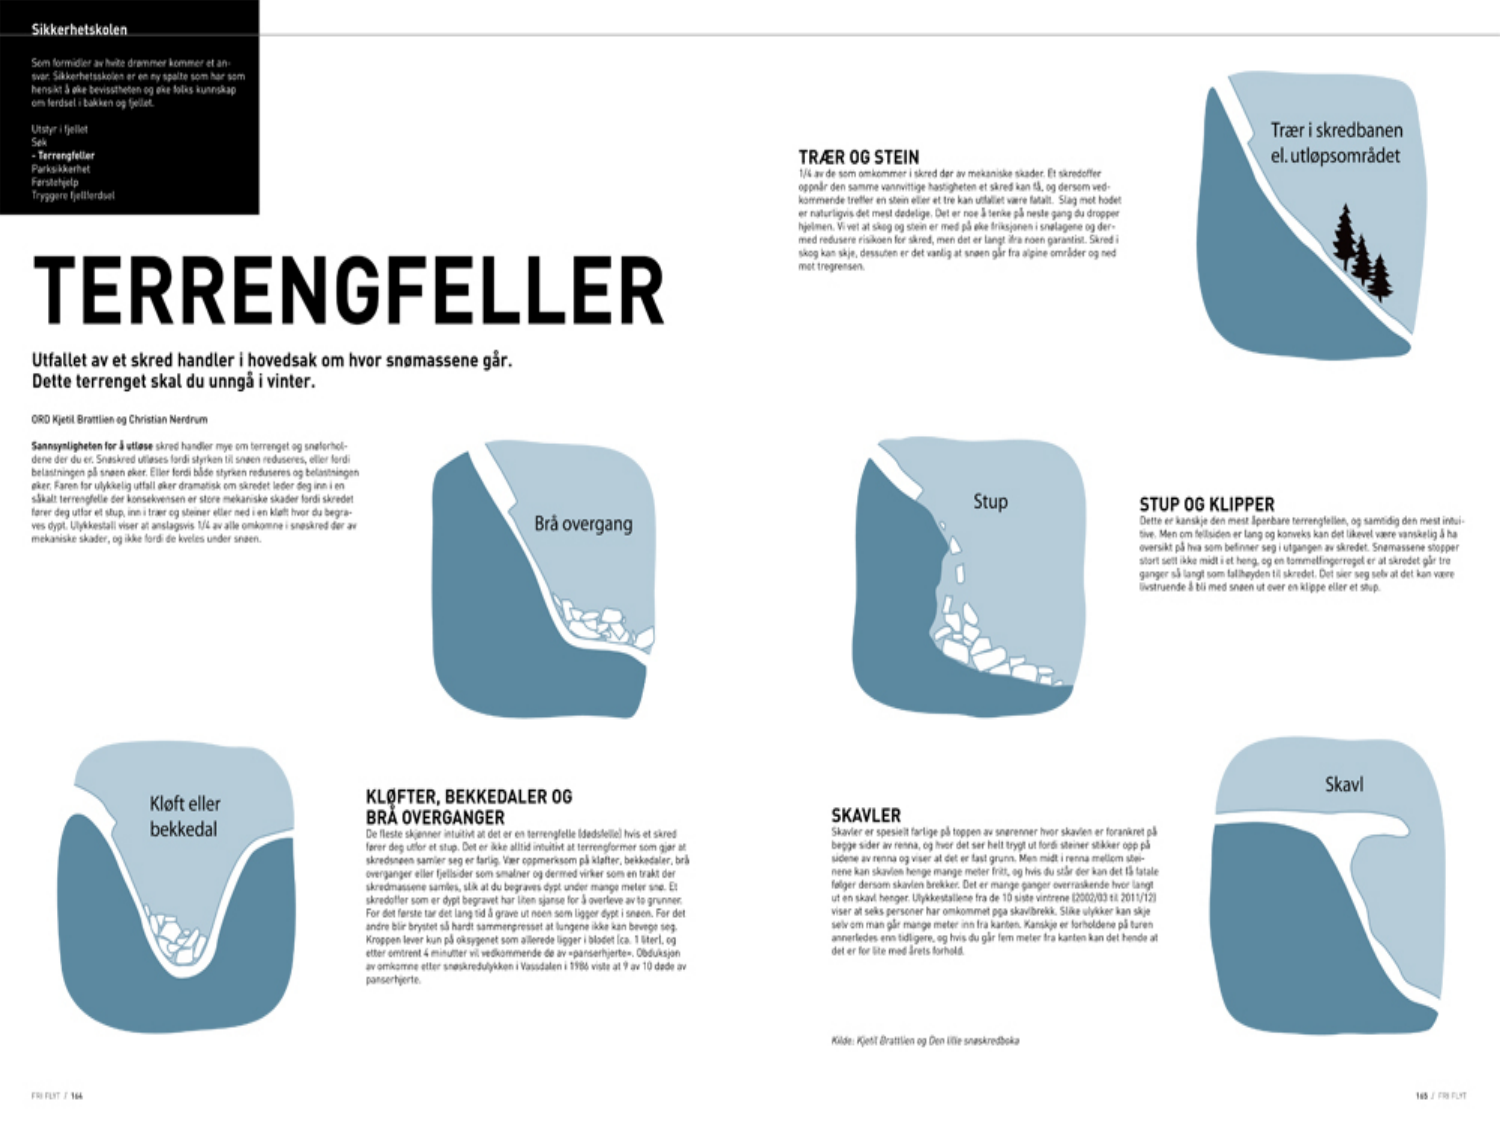

# Terrengfeller – terreng der konsekvensene blir ekstra store
Overhengende skavl
Stup
Underliggende trær, steiner
Kløfter, søkk og dalbunn
Brå overgang fra bratt til mindre bratt
”Hva skjer hvis det går et skred nå?”